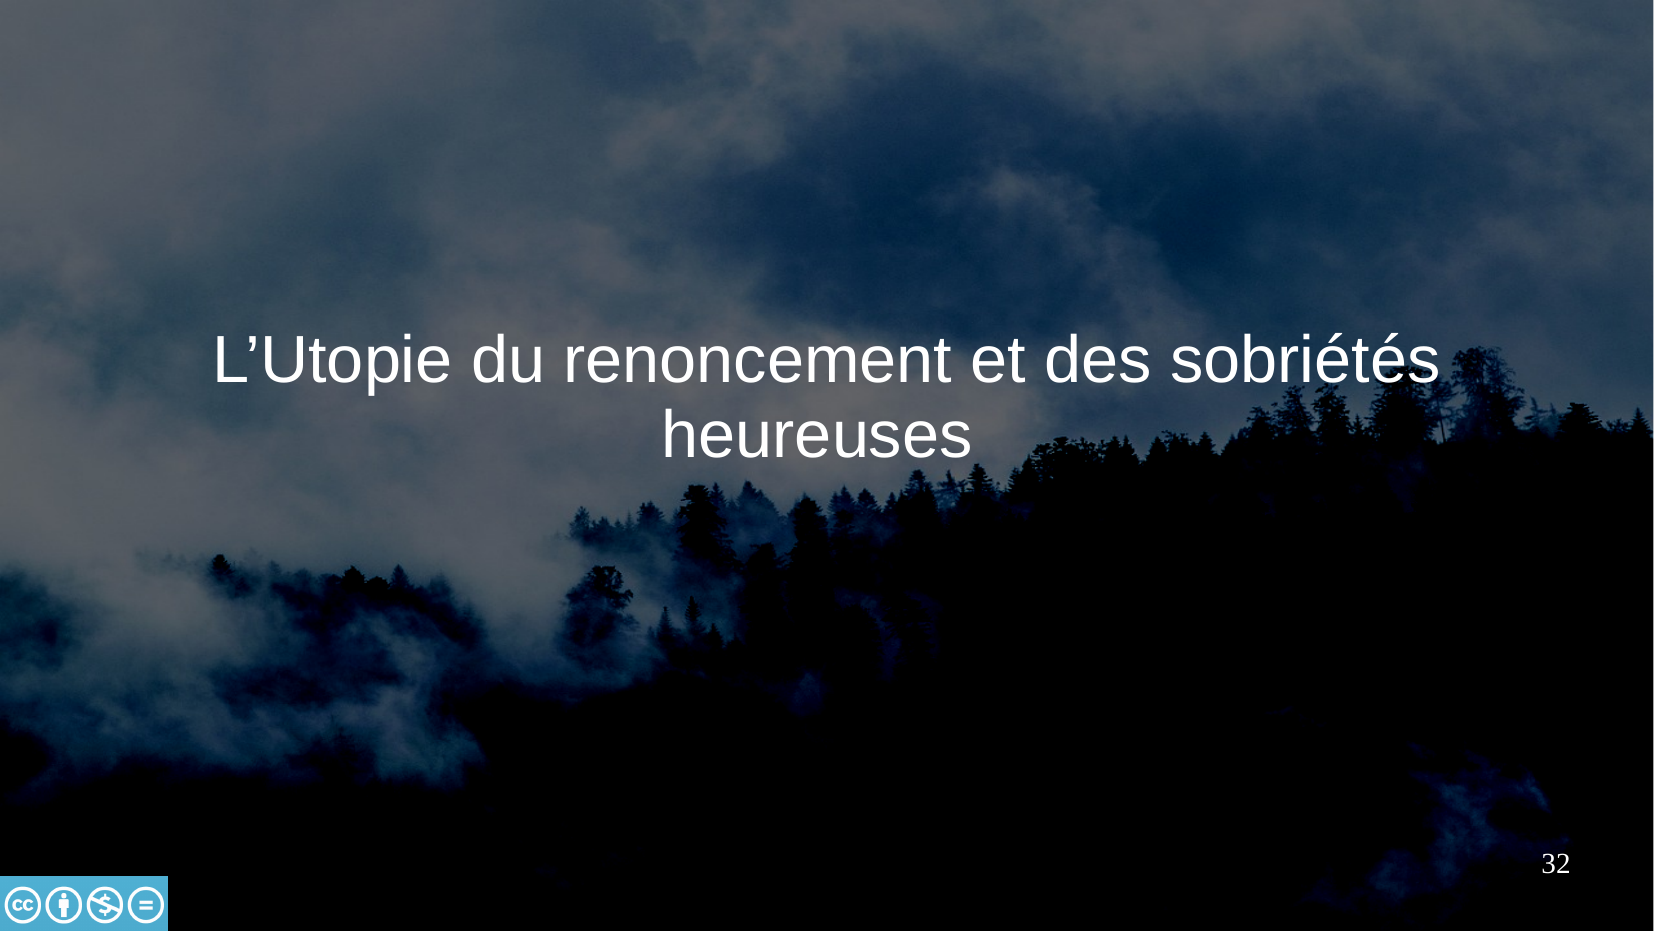

# L’Utopie du renoncement et des sobriétés heureuses
32